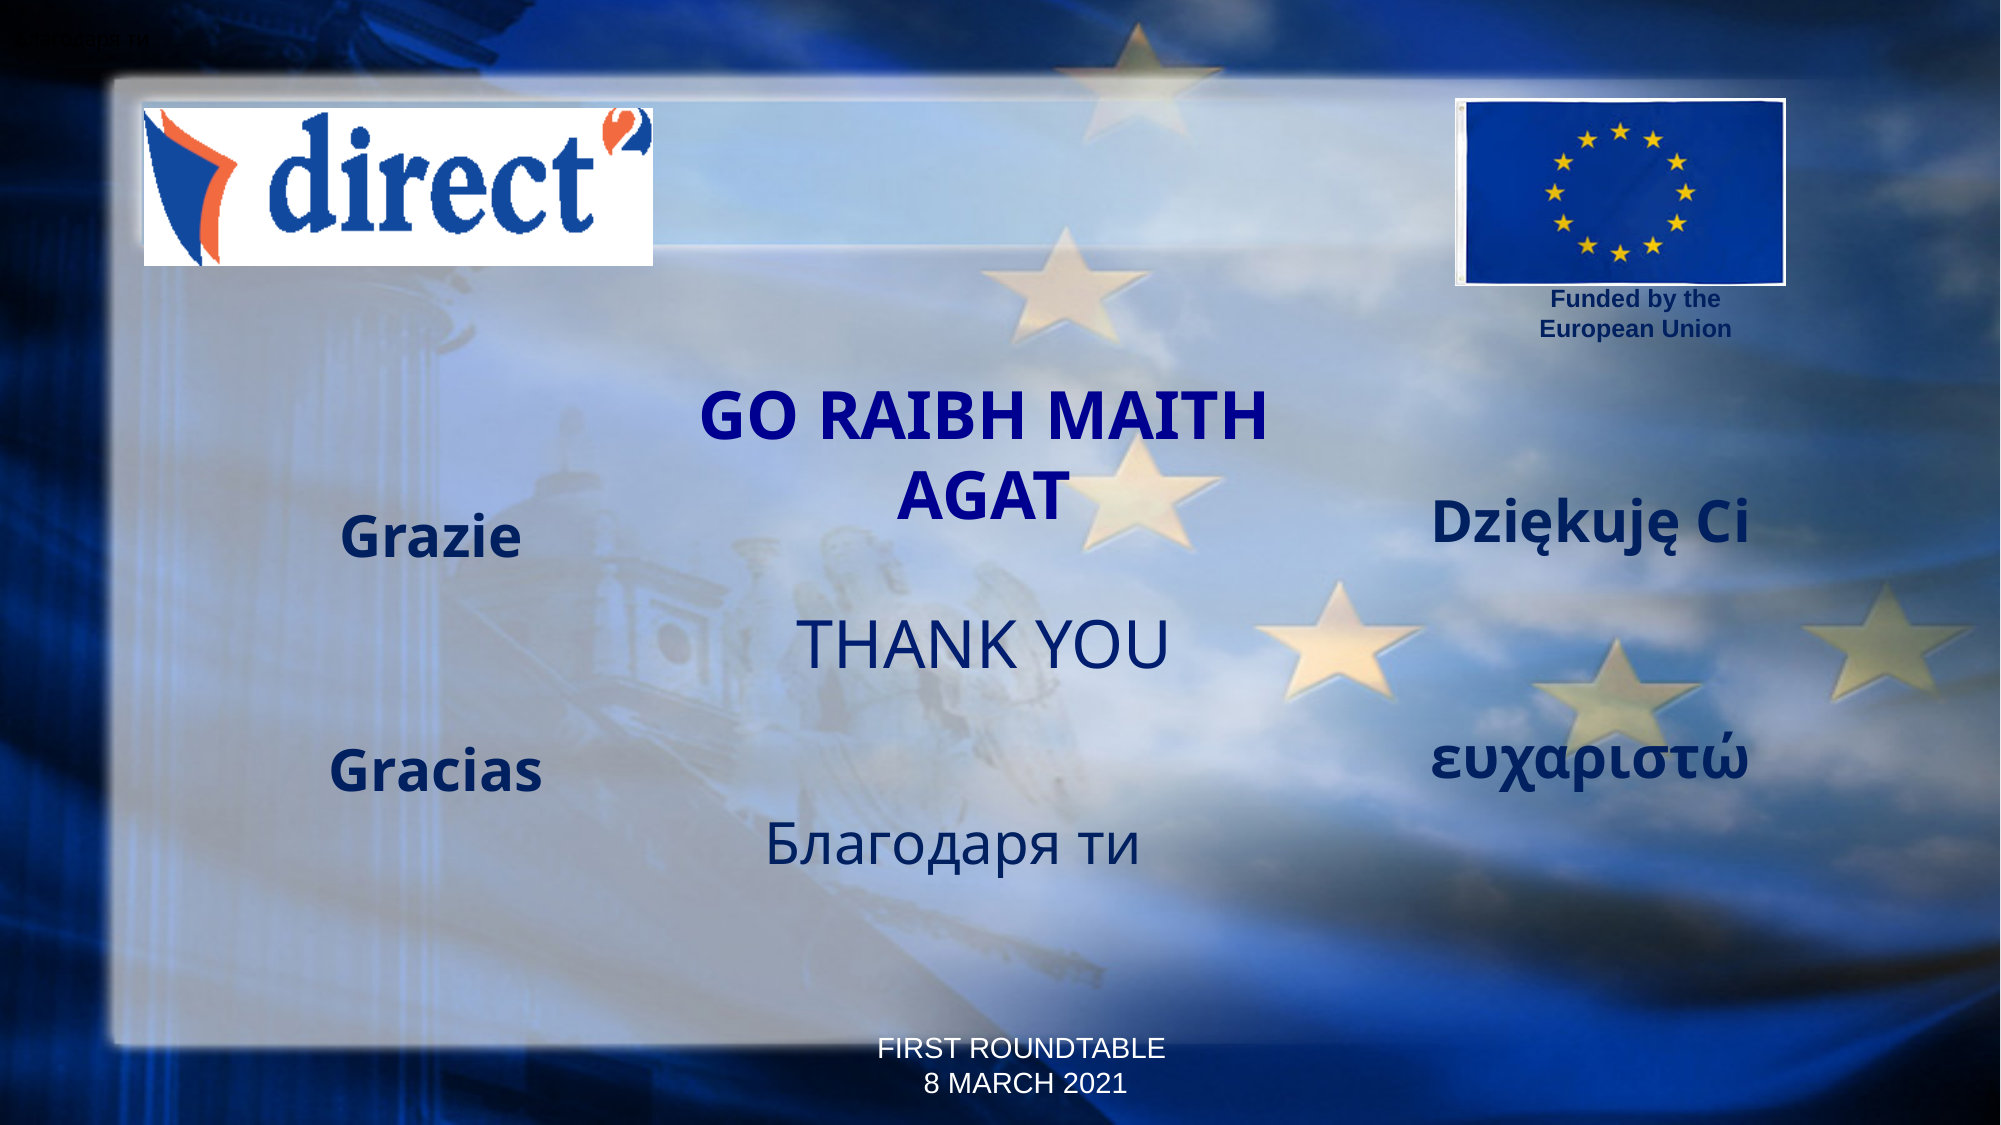

Благодаря ти
Funded by the European Union
GO RAIBH MAITH AGAT
THANK YOU
Dziękuję Ci
Grazie
ευχαριστώ
Gracias
Благодаря ти
FIRST ROUNDTABLE
8 MARCH 2021